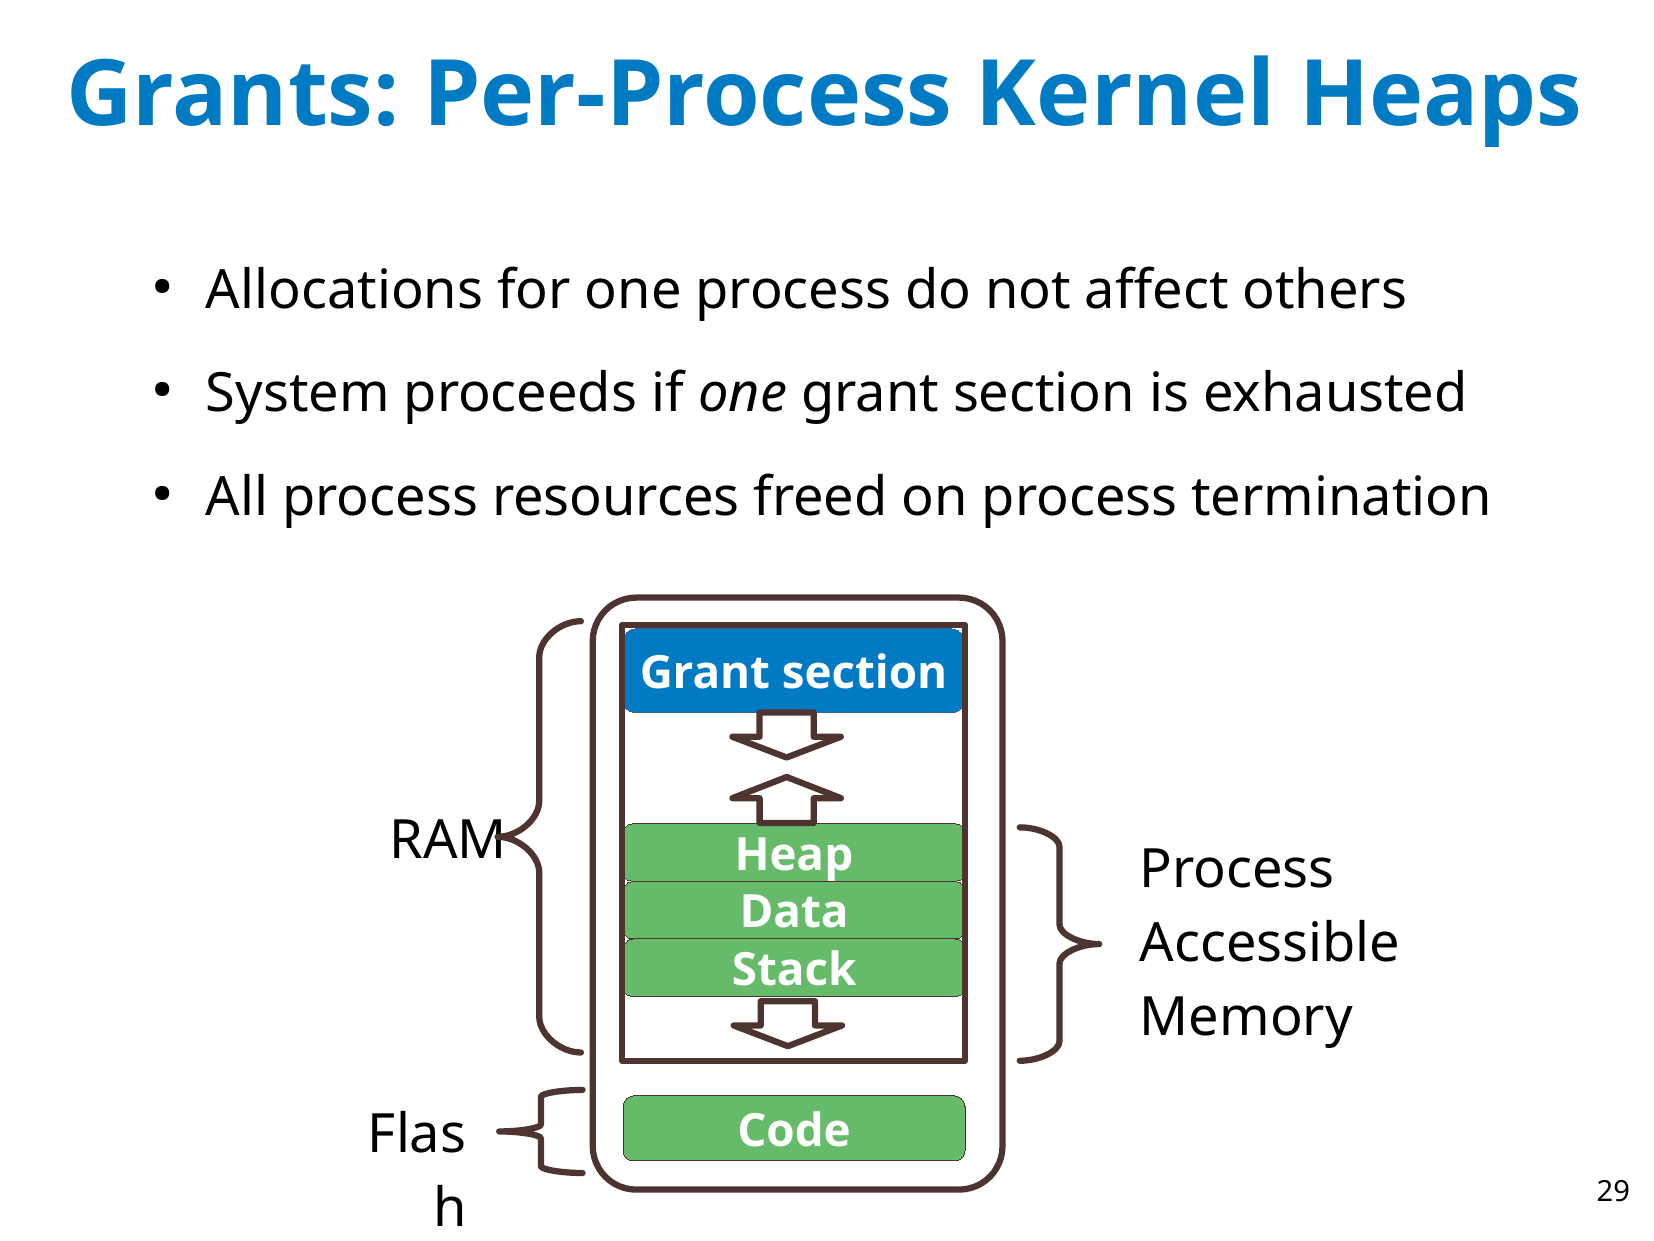

Grants: Per-Process Kernel Heaps
# Allocations for one process do not affect others
System proceeds if one grant section is exhausted
All process resources freed on process termination
Grant section
RAM
Process
Accessible
Memory
Heap
Data
Stack
Flash
Code
29